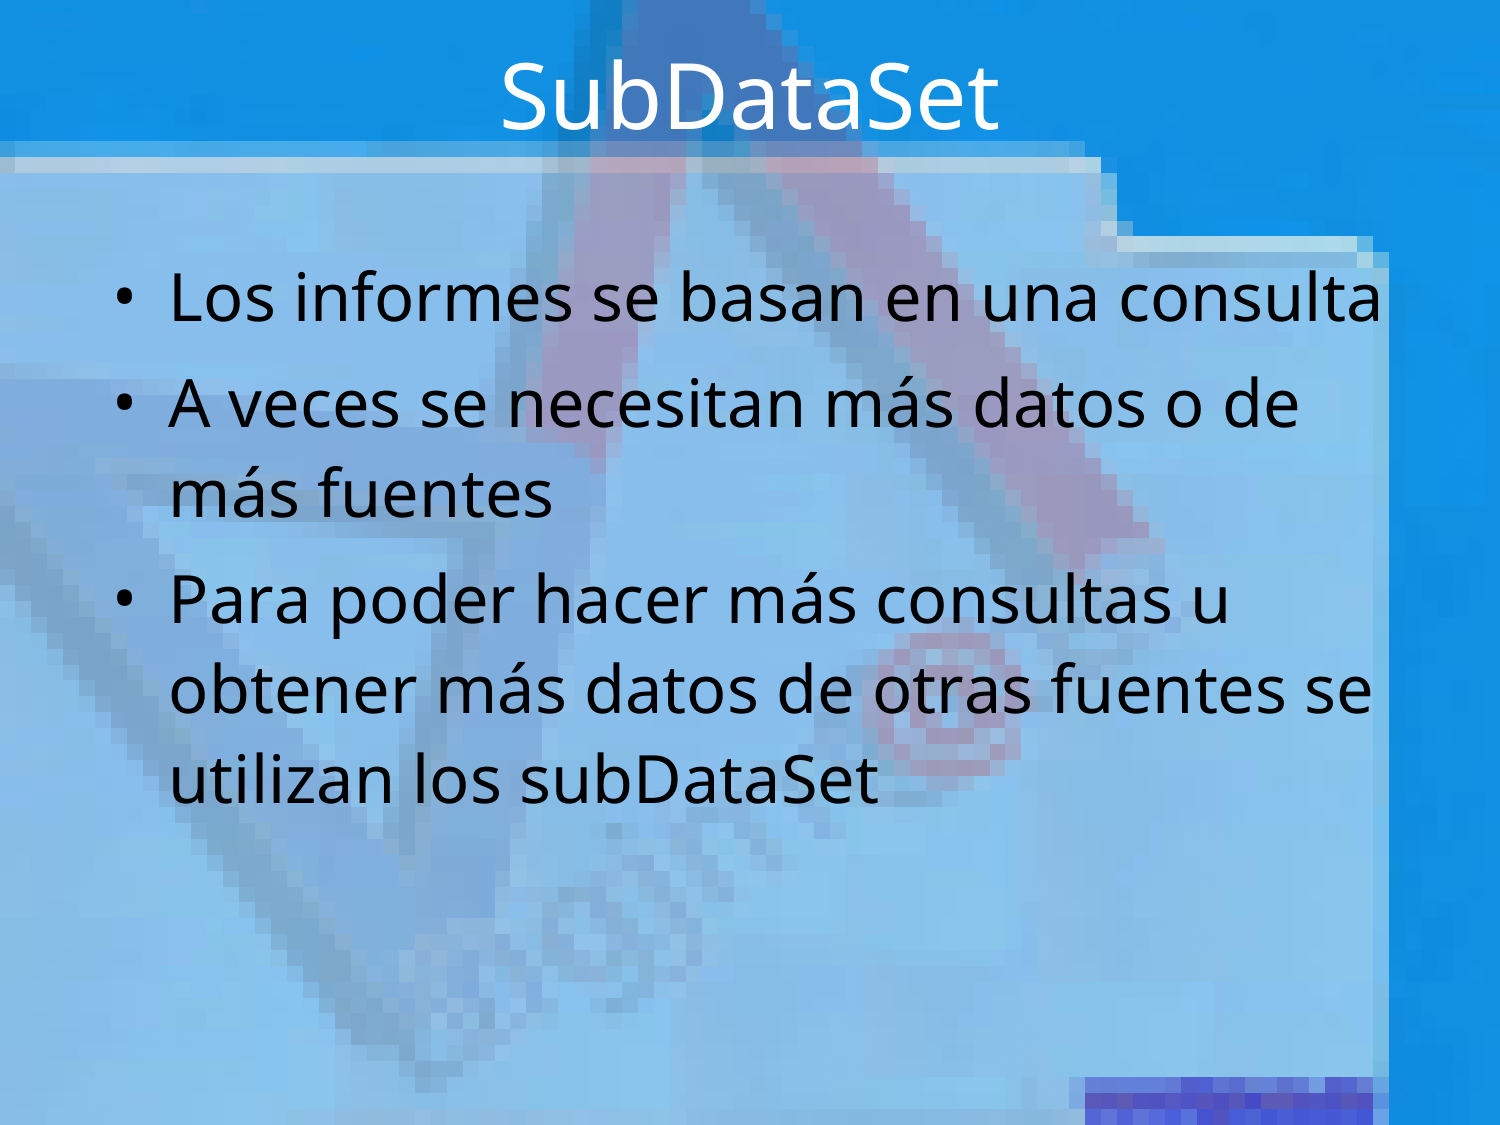

# SubDataSet
Los informes se basan en una consulta
A veces se necesitan más datos o de más fuentes
Para poder hacer más consultas u obtener más datos de otras fuentes se utilizan los subDataSet